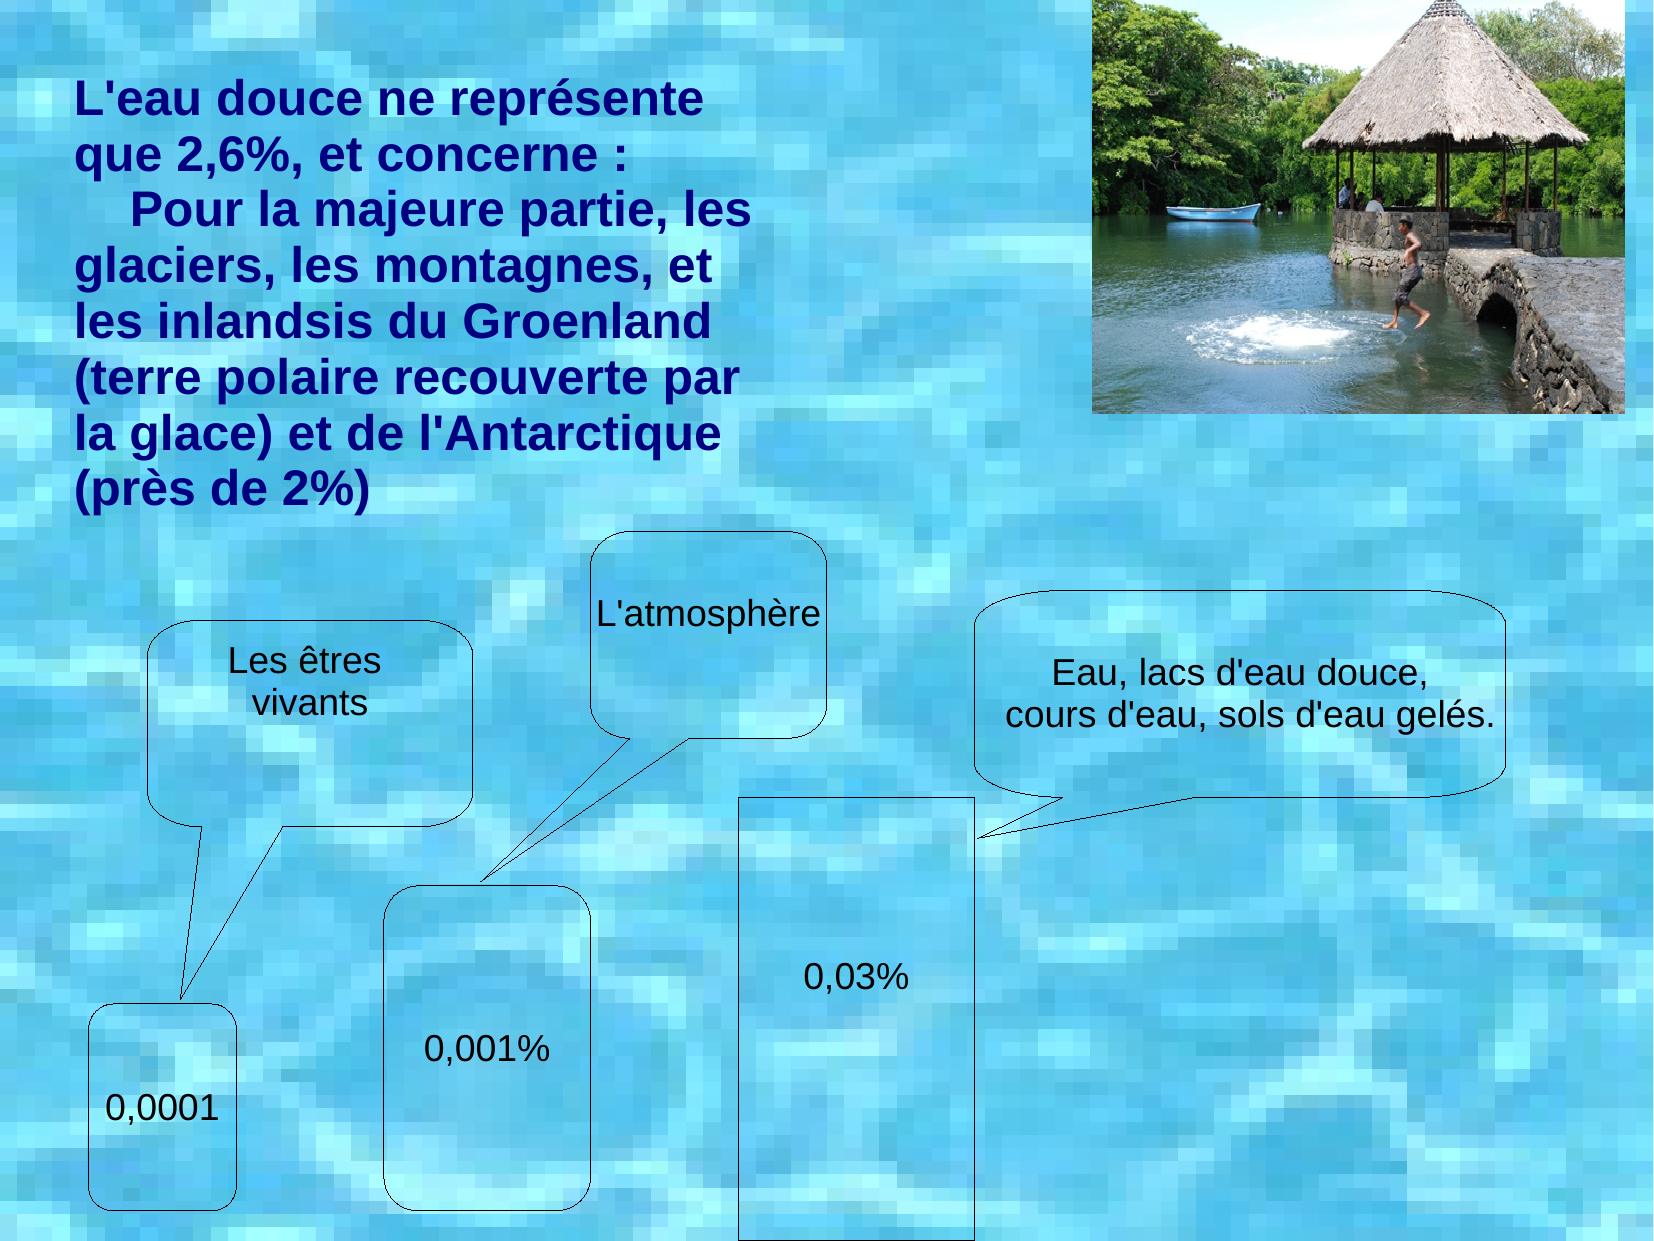

L'eau douce ne représente que 2,6%, et concerne :
 Pour la majeure partie, les glaciers, les montagnes, et les inlandsis du Groenland (terre polaire recouverte par la glace) et de l'Antarctique (près de 2%)
L'atmosphère
Eau, lacs d'eau douce,
 cours d'eau, sols d'eau gelés.
Les êtres
vivants
0,03%
0,001%
0,0001